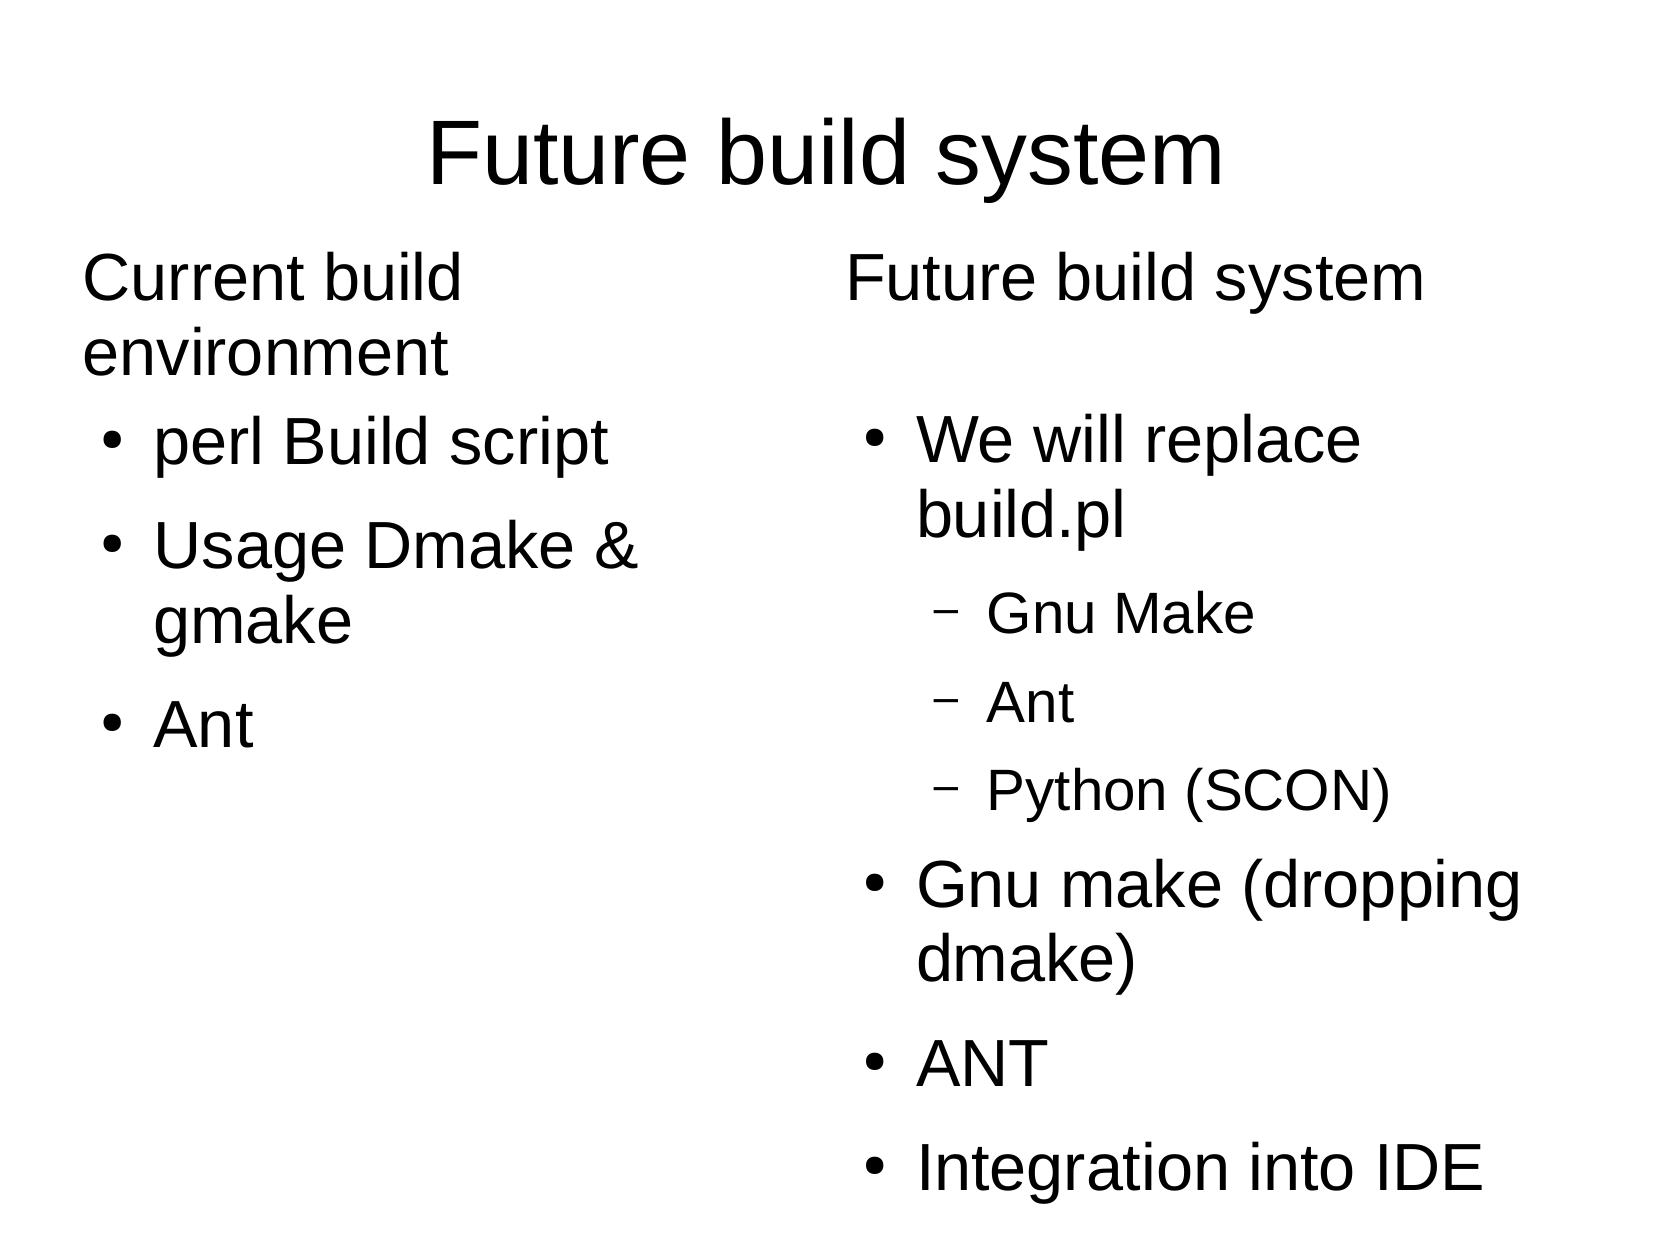

# Future build system
Current build environment
Future build system
We will replace build.pl
Gnu Make
Ant
Python (SCON)
Gnu make (dropping dmake)
ANT
Integration into IDE
perl Build script
Usage Dmake & gmake
Ant